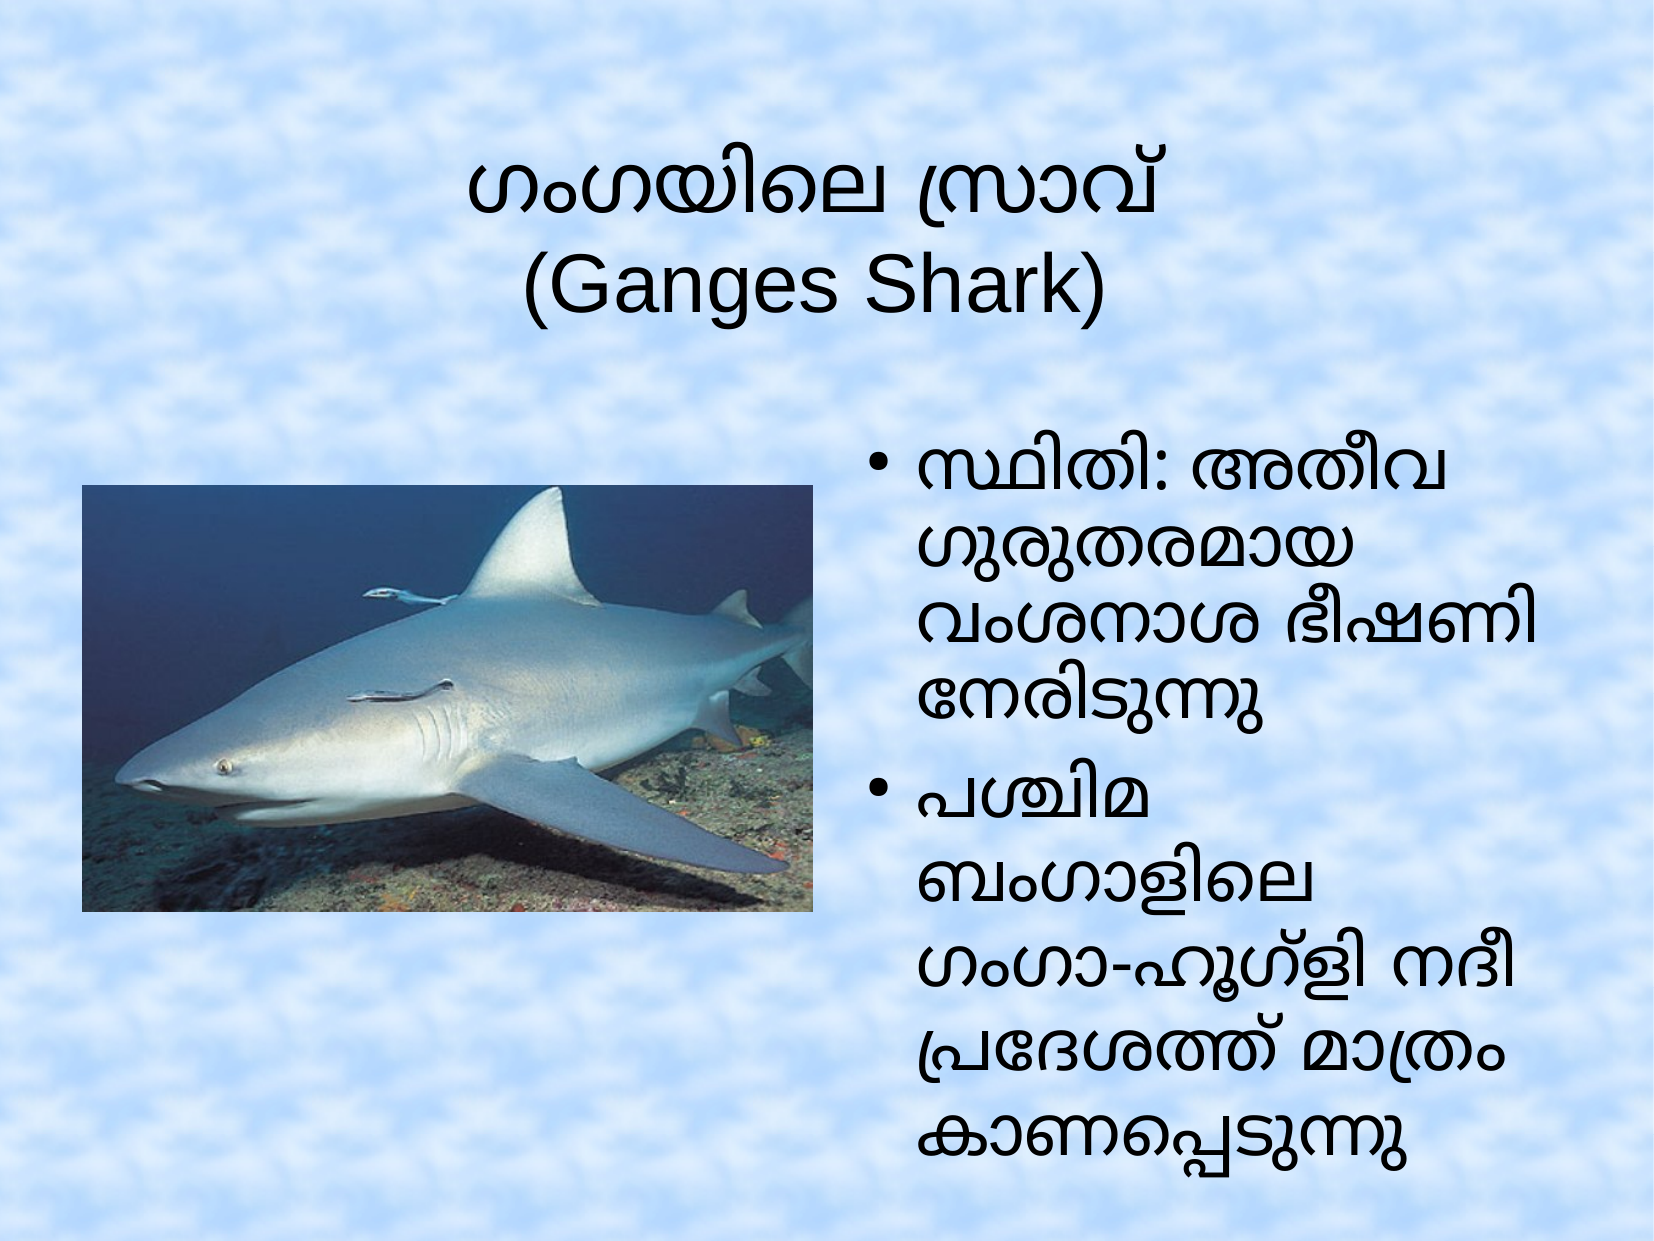

# ഗംഗയിലെ സ്രാവ് (Ganges Shark)
സ്ഥിതി: അതീവ ഗുരുതരമായ വംശനാശ ഭീഷണി നേരിടുന്നു
പശ്ചിമ ബംഗാളിലെ ഗംഗാ-ഹൂഗ്ളി നദീ പ്രദേശത്ത് മാത്രം കാണപ്പെടുന്നു